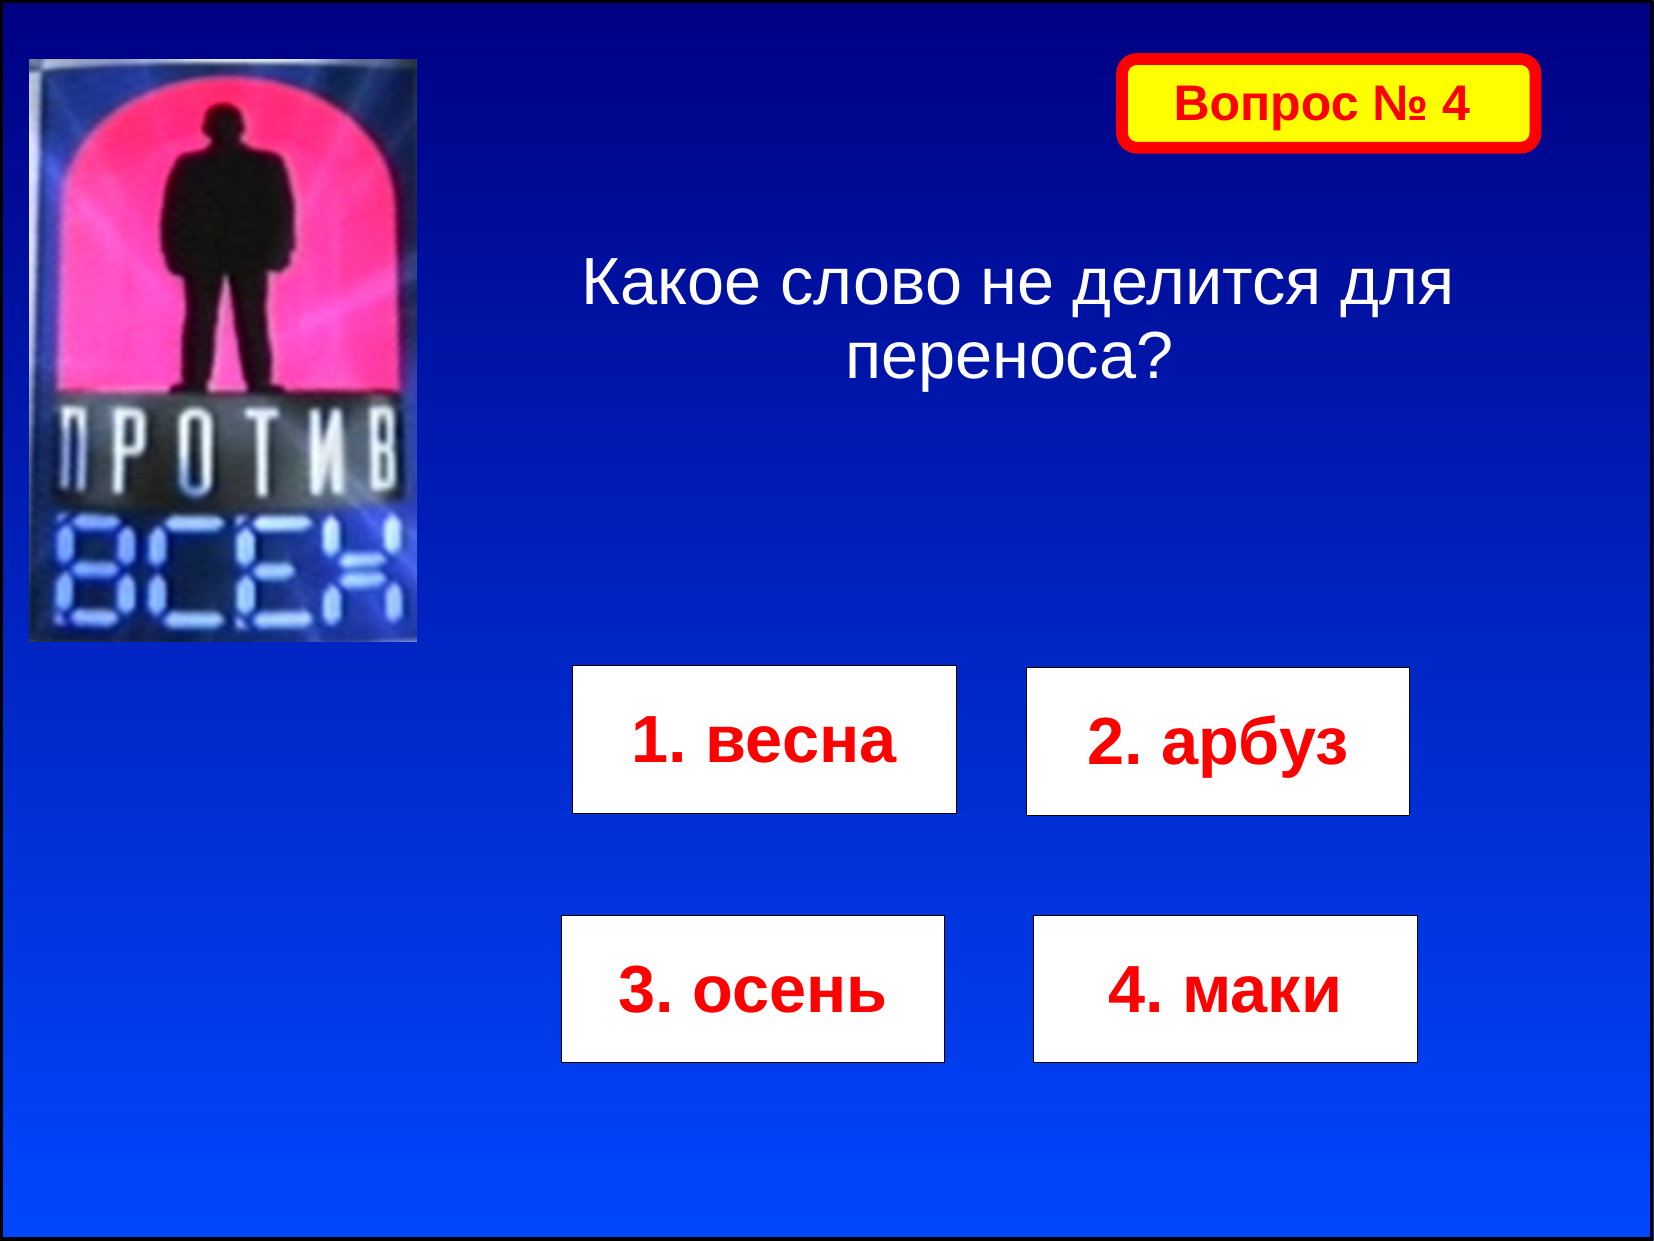

Вопрос № 4
Какое слово не делится для переноса?
1. весна
2. арбуз
3. осень
4. маки